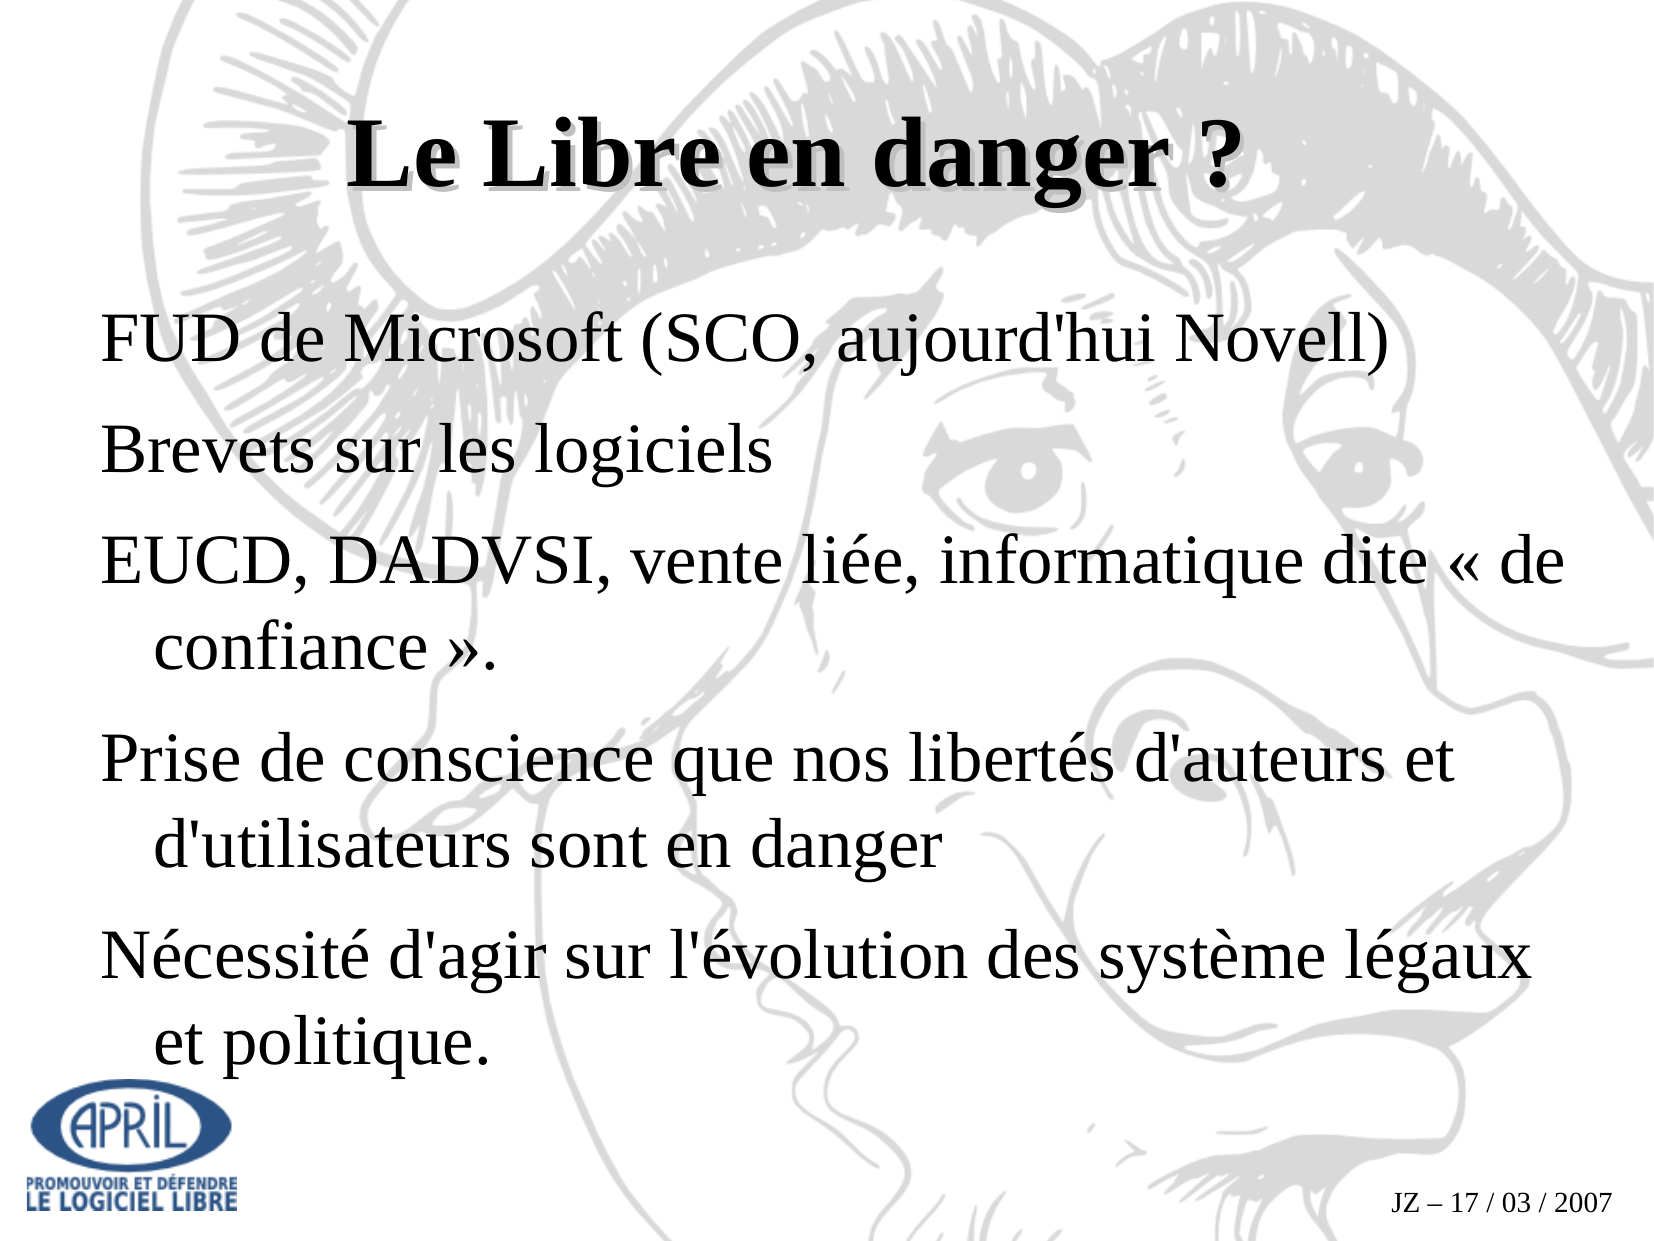

# Le Libre en danger ?
FUD de Microsoft (SCO, aujourd'hui Novell)
Brevets sur les logiciels
EUCD, DADVSI, vente liée, informatique dite « de confiance ».
Prise de conscience que nos libertés d'auteurs et d'utilisateurs sont en danger
Nécessité d'agir sur l'évolution des système légaux et politique.